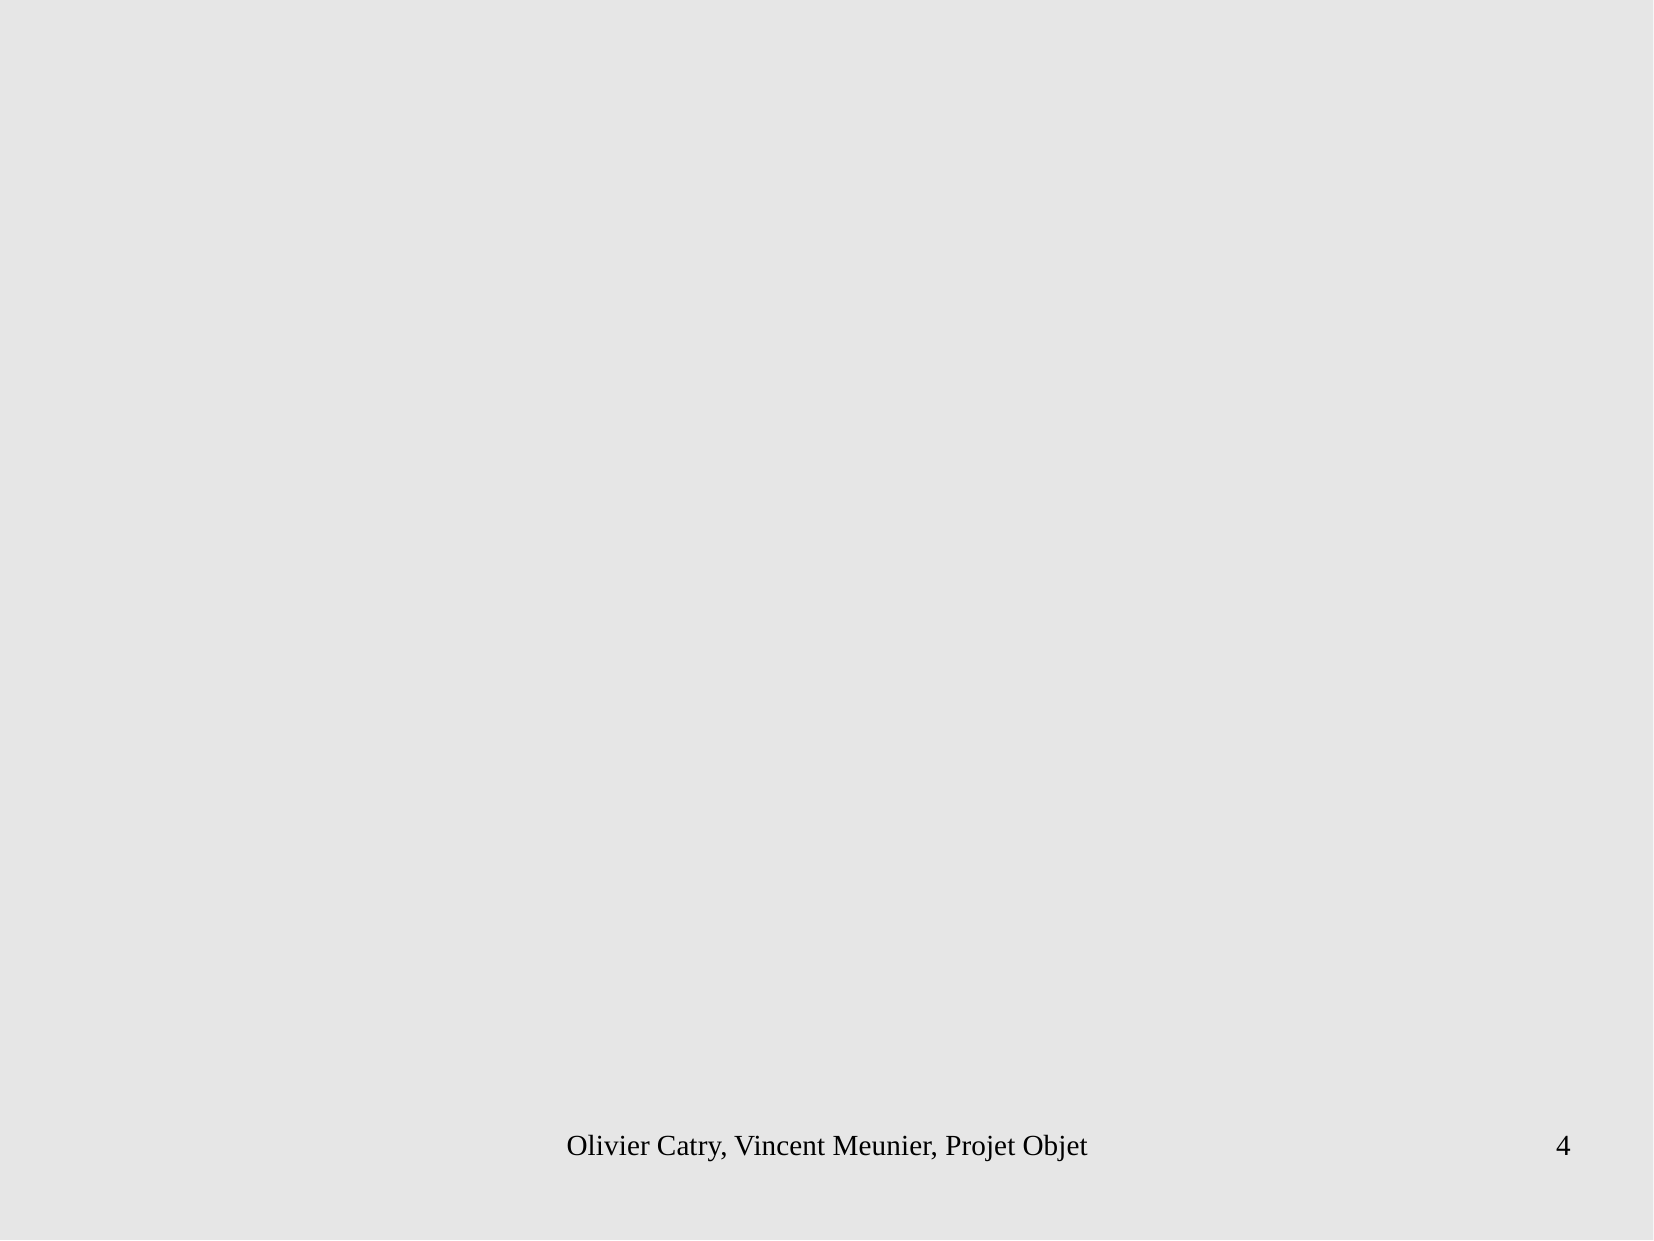

Olivier Catry, Vincent Meunier, Projet Objet
4